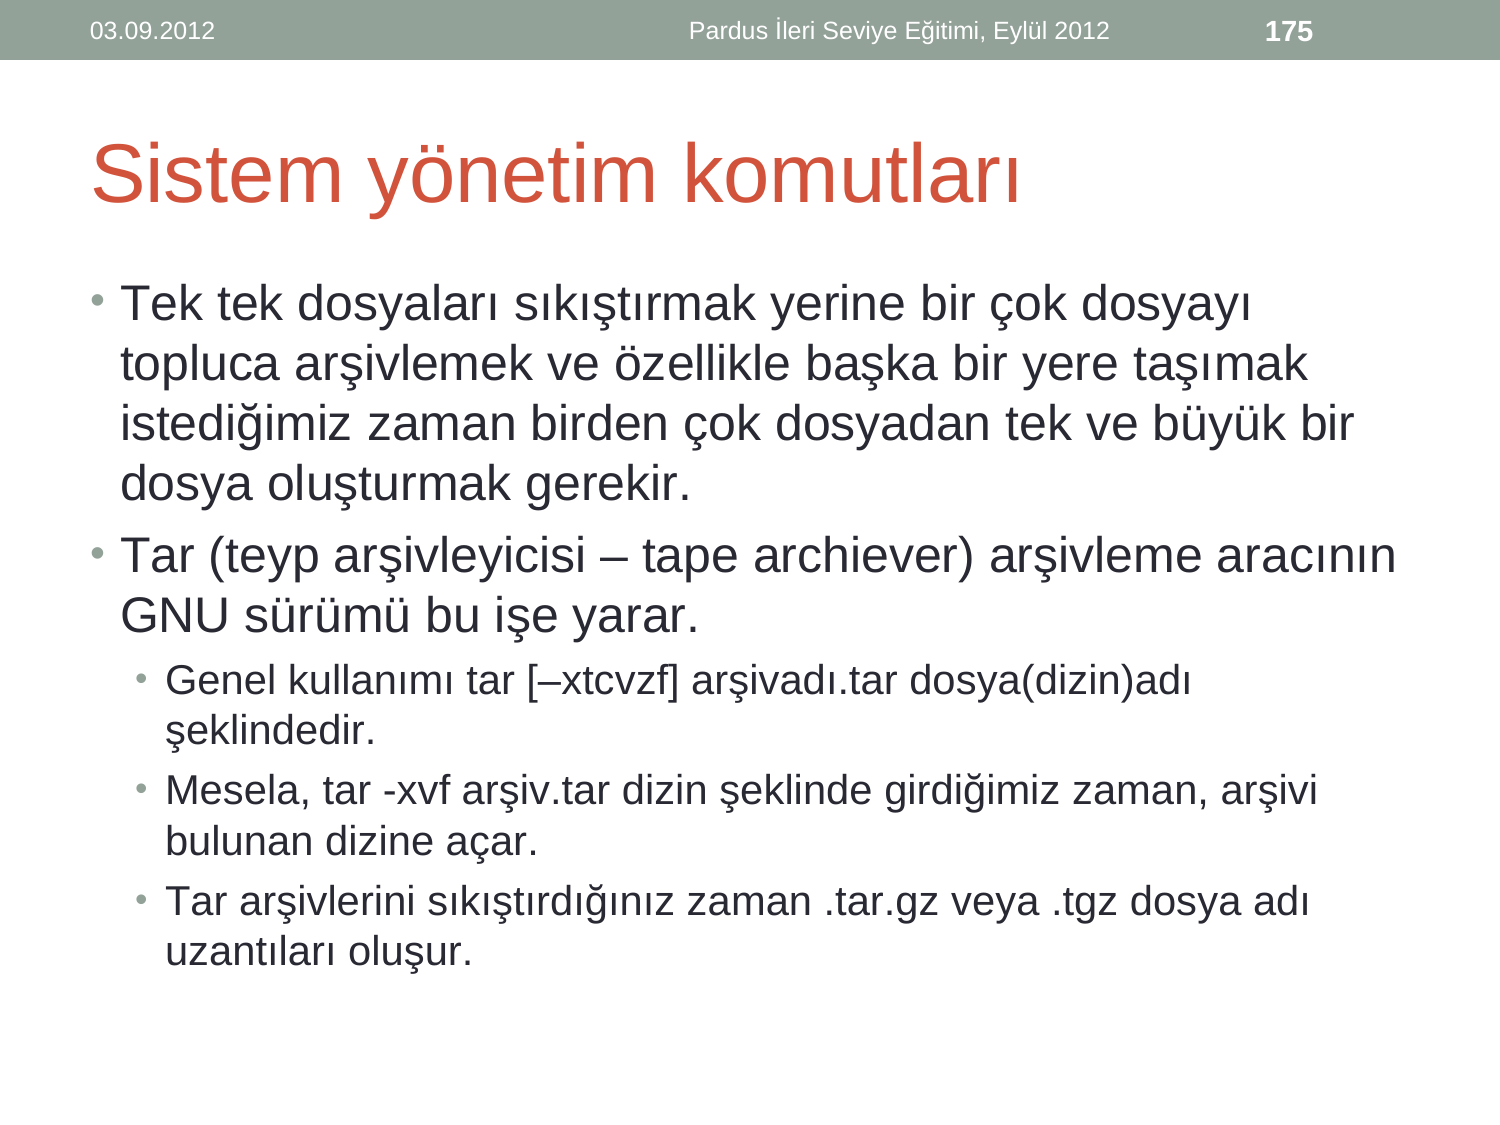

03.09.2012
Pardus İleri Seviye Eğitimi, Eylül 2012
# Sistem yönetim komutları
Tek tek dosyaları sıkıştırmak yerine bir çok dosyayı topluca arşivlemek ve özellikle başka bir yere taşımak istediğimiz zaman birden çok dosyadan tek ve büyük bir dosya oluşturmak gerekir.
Tar (teyp arşivleyicisi – tape archiever) arşivleme aracının GNU sürümü bu işe yarar.
Genel kullanımı tar [–xtcvzf] arşivadı.tar dosya(dizin)adı şeklindedir.
Mesela, tar -xvf arşiv.tar dizin şeklinde girdiğimiz zaman, arşivi bulunan dizine açar.
Tar arşivlerini sıkıştırdığınız zaman .tar.gz veya .tgz dosya adı uzantıları oluşur.